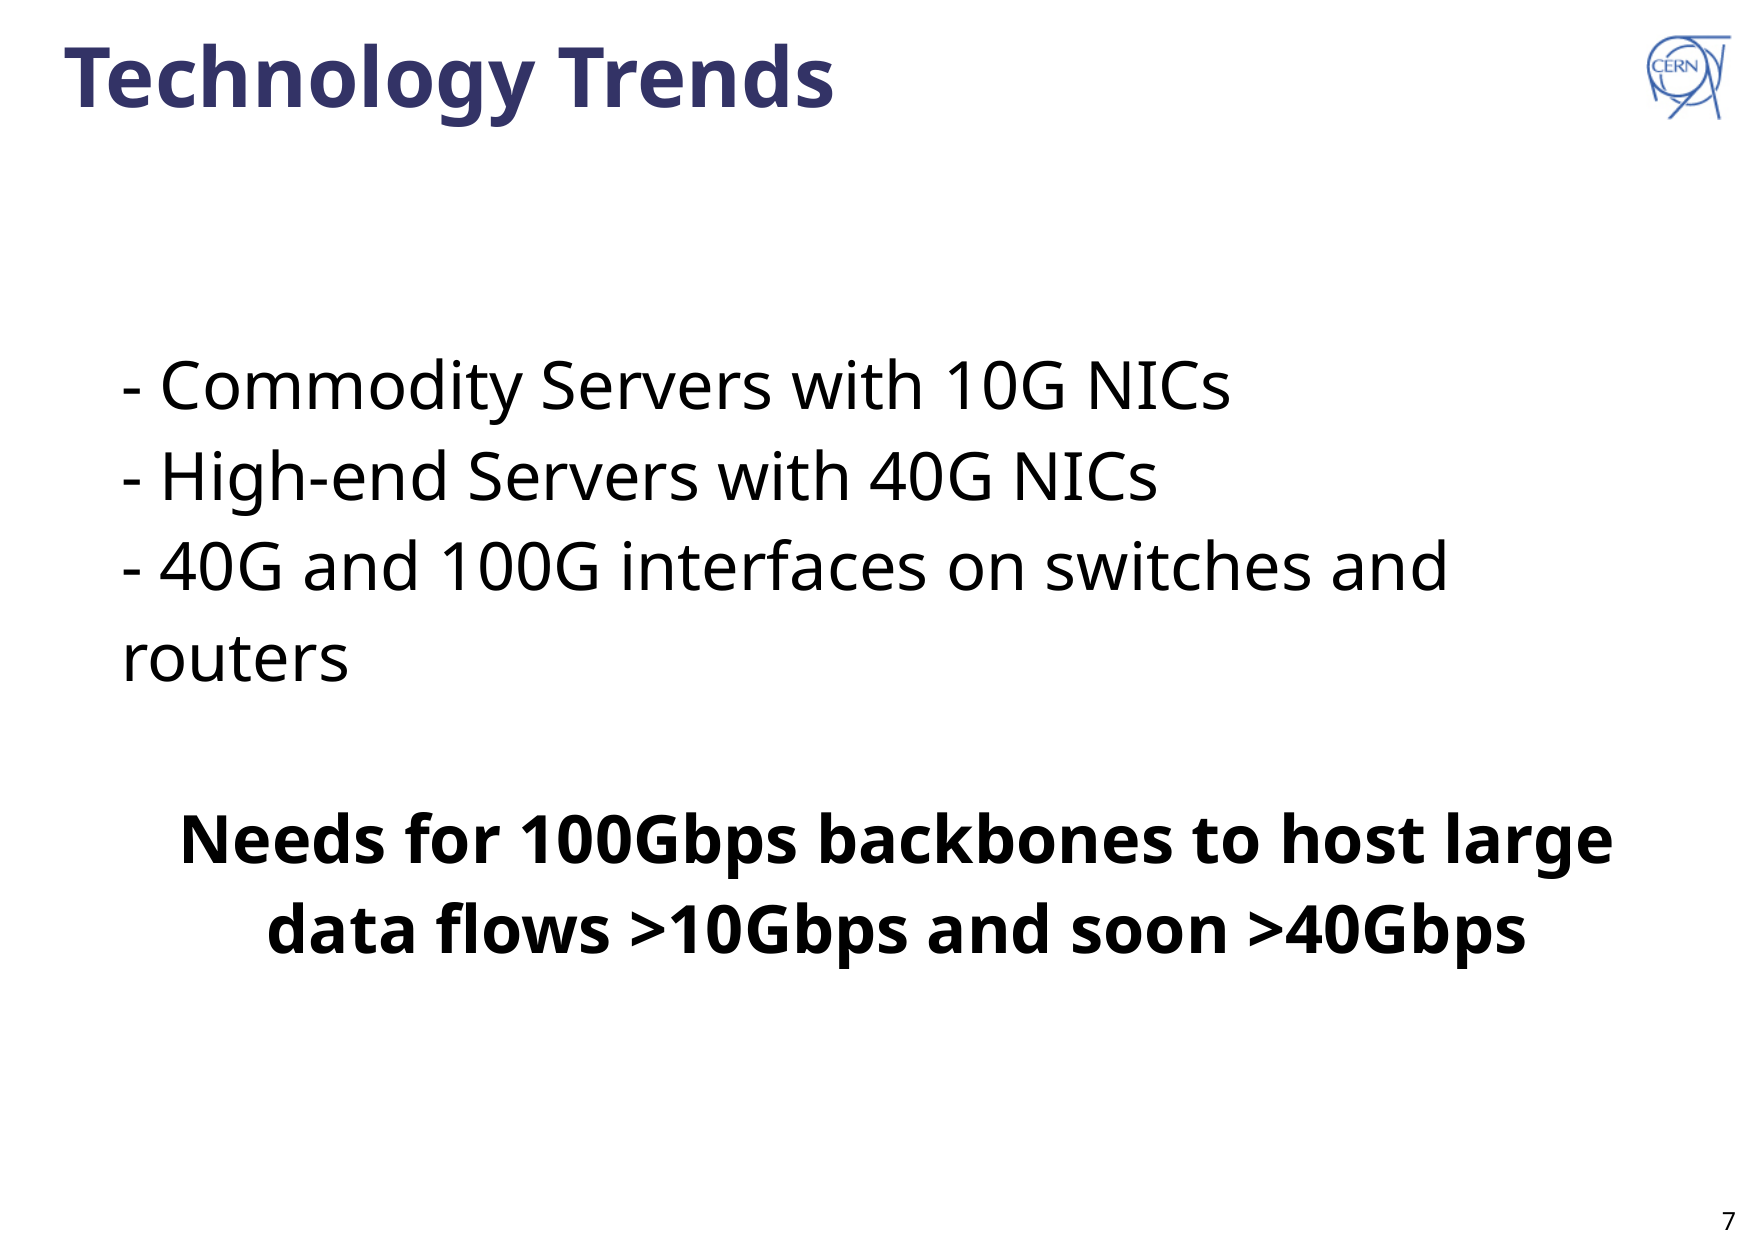

# Technology Trends
- Commodity Servers with 10G NICs
- High-end Servers with 40G NICs
- 40G and 100G interfaces on switches and routers
Needs for 100Gbps backbones to host large data flows >10Gbps and soon >40Gbps
7